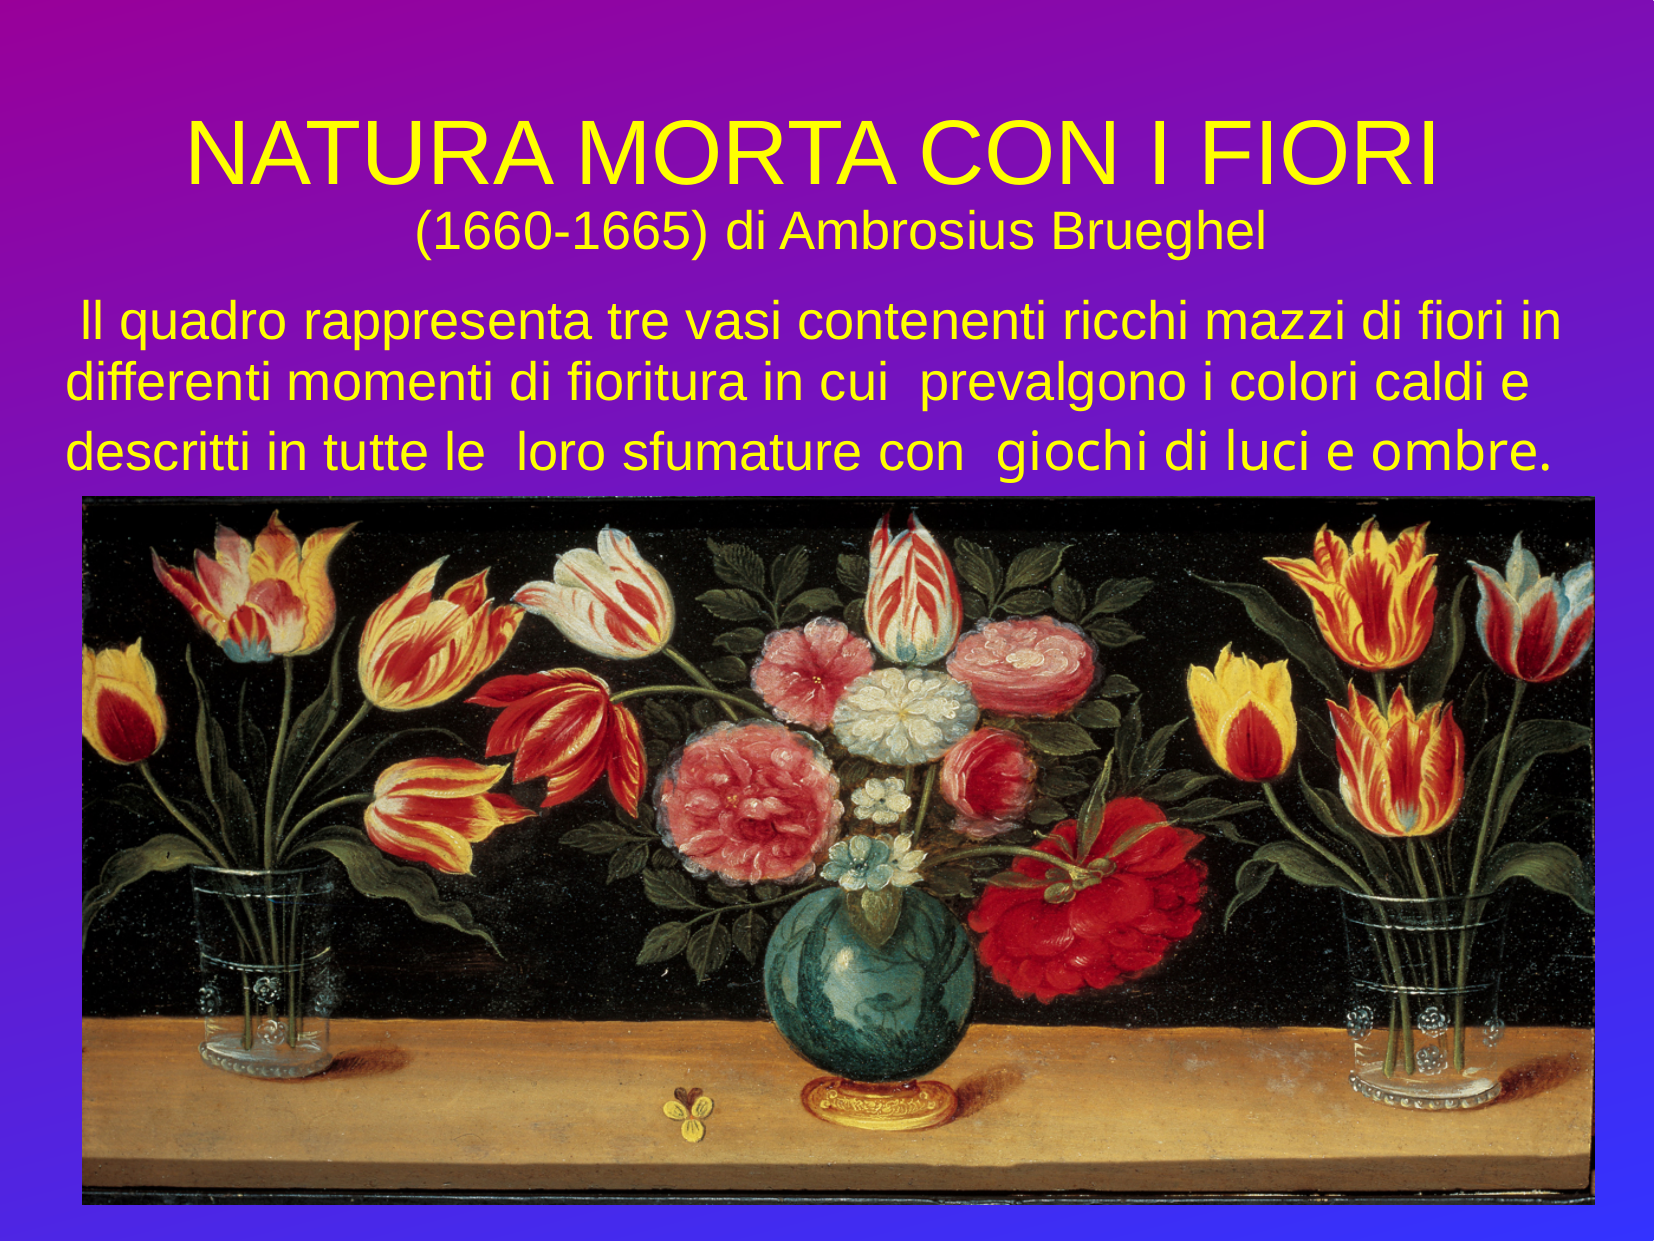

(1660-1665) di Ambrosius Brueghel
 ll quadro rappresenta tre vasi contenenti ricchi mazzi di fiori in differenti momenti di fioritura in cui prevalgono i colori caldi e descritti in tutte le loro sfumature con giochi di luci e ombre.
# NATURA MORTA CON I FIORI